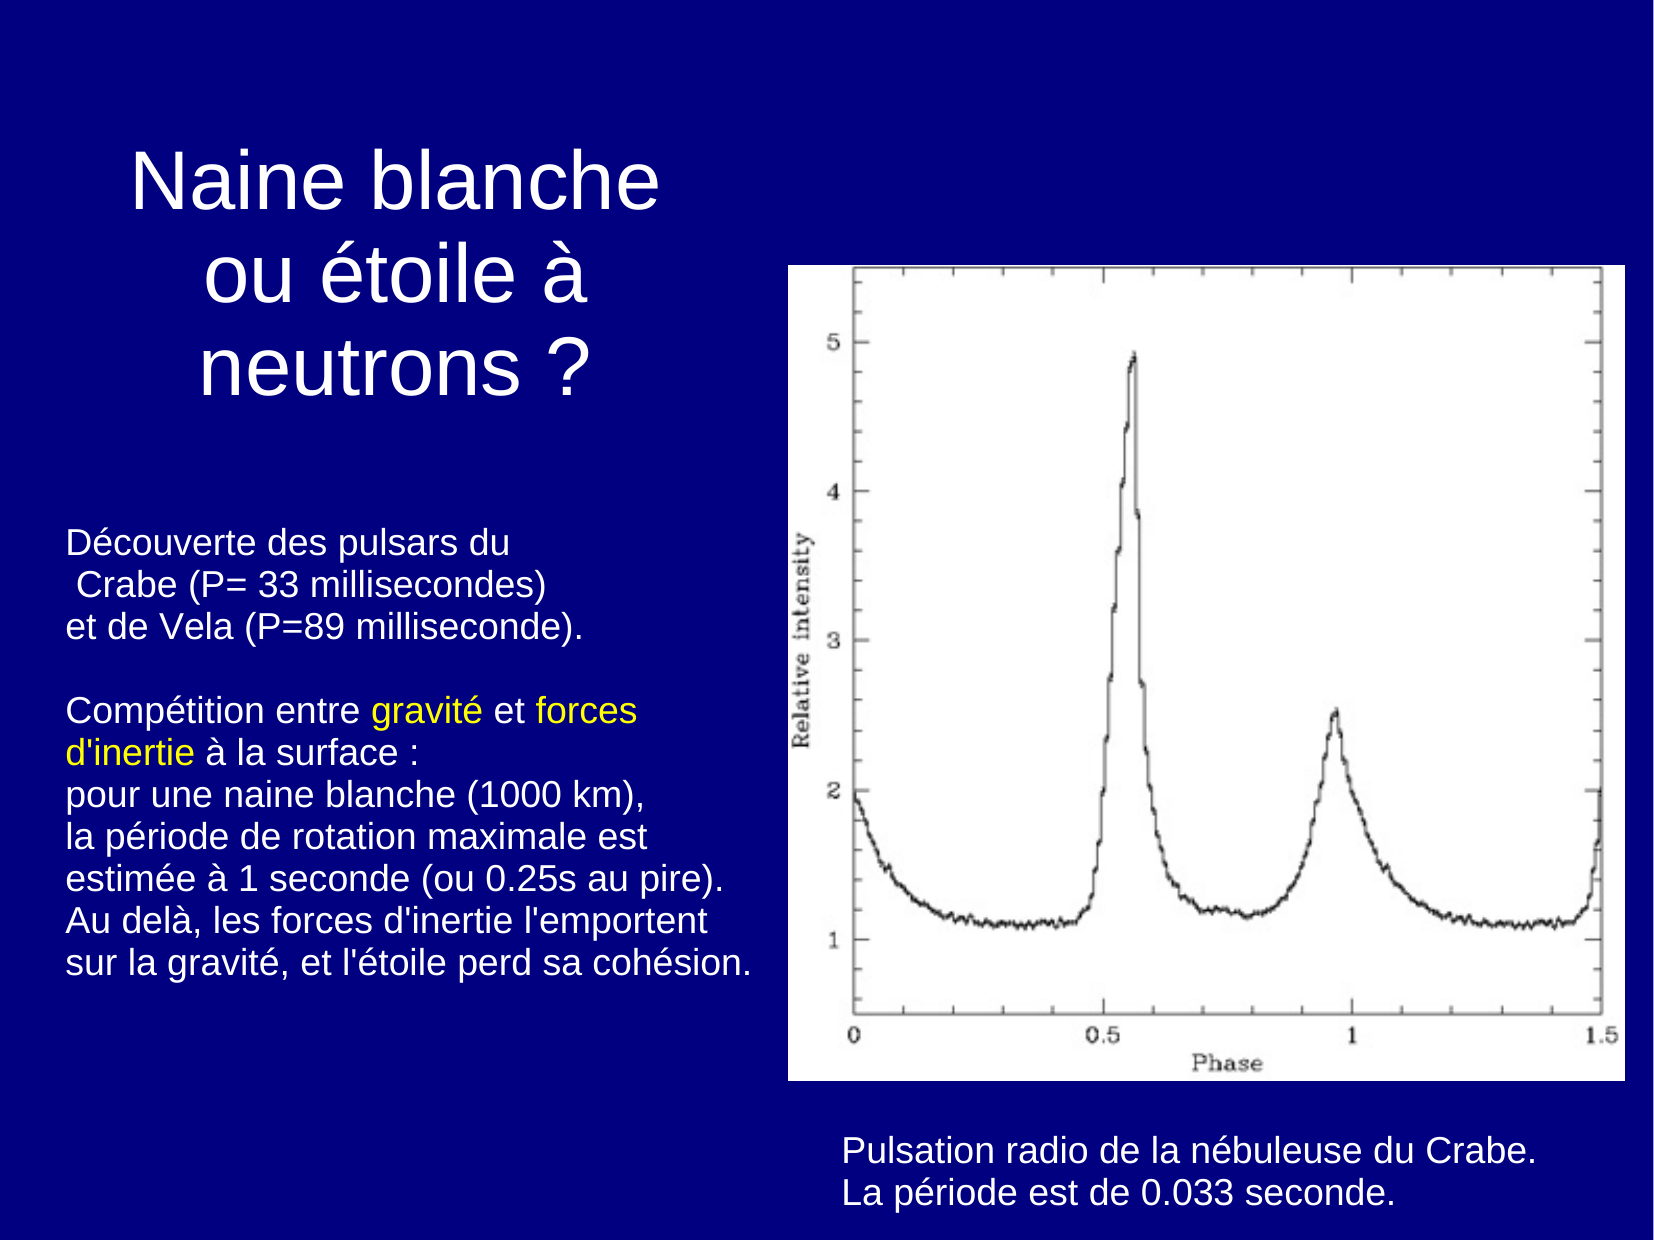

# Naine blanche ou étoile à neutrons ?
Découverte des pulsars du
 Crabe (P= 33 millisecondes)
et de Vela (P=89 milliseconde).
Compétition entre gravité et forces
d'inertie à la surface :
pour une naine blanche (1000 km),
la période de rotation maximale est
estimée à 1 seconde (ou 0.25s au pire).
Au delà, les forces d'inertie l'emportent
sur la gravité, et l'étoile perd sa cohésion.
Pulsation radio de la nébuleuse du Crabe.
La période est de 0.033 seconde.